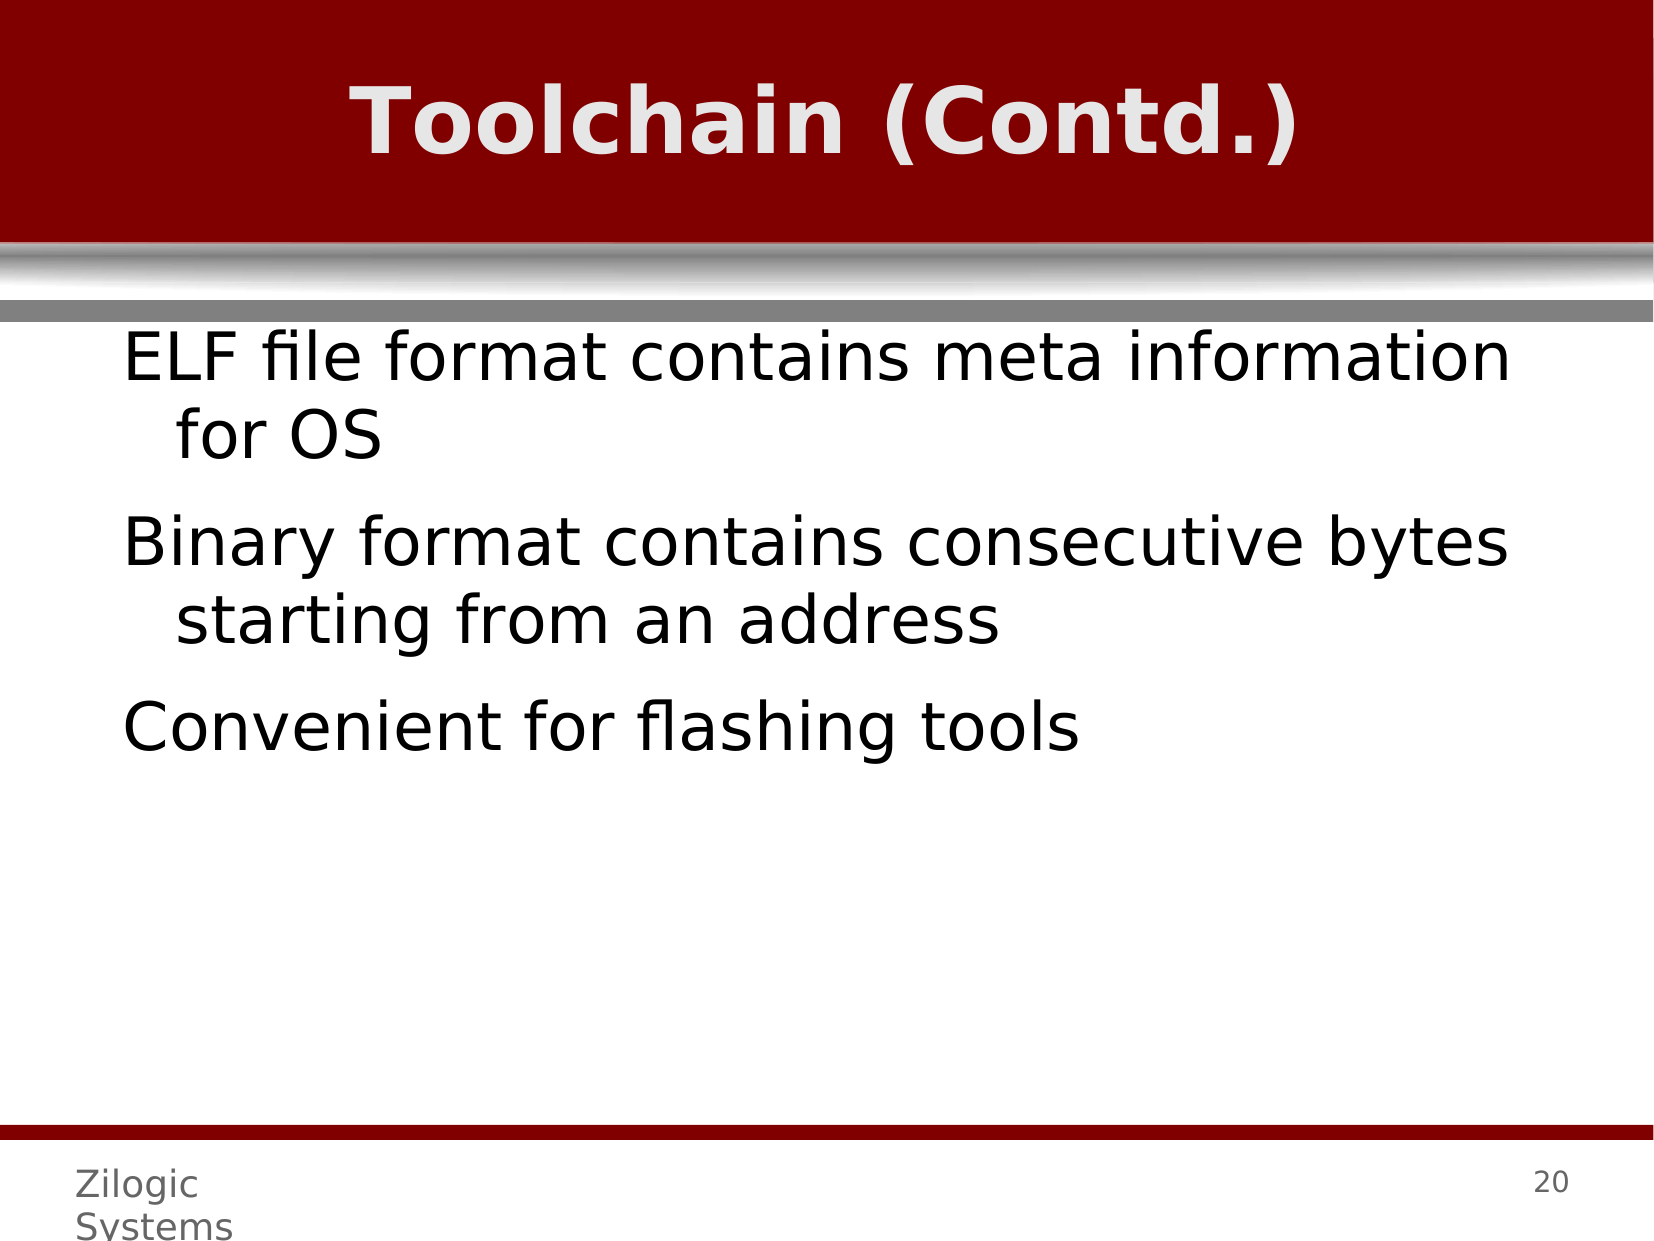

# Toolchain (Contd.)
ELF file format contains meta information for OS
Binary format contains consecutive bytes starting from an address
Convenient for flashing tools
20